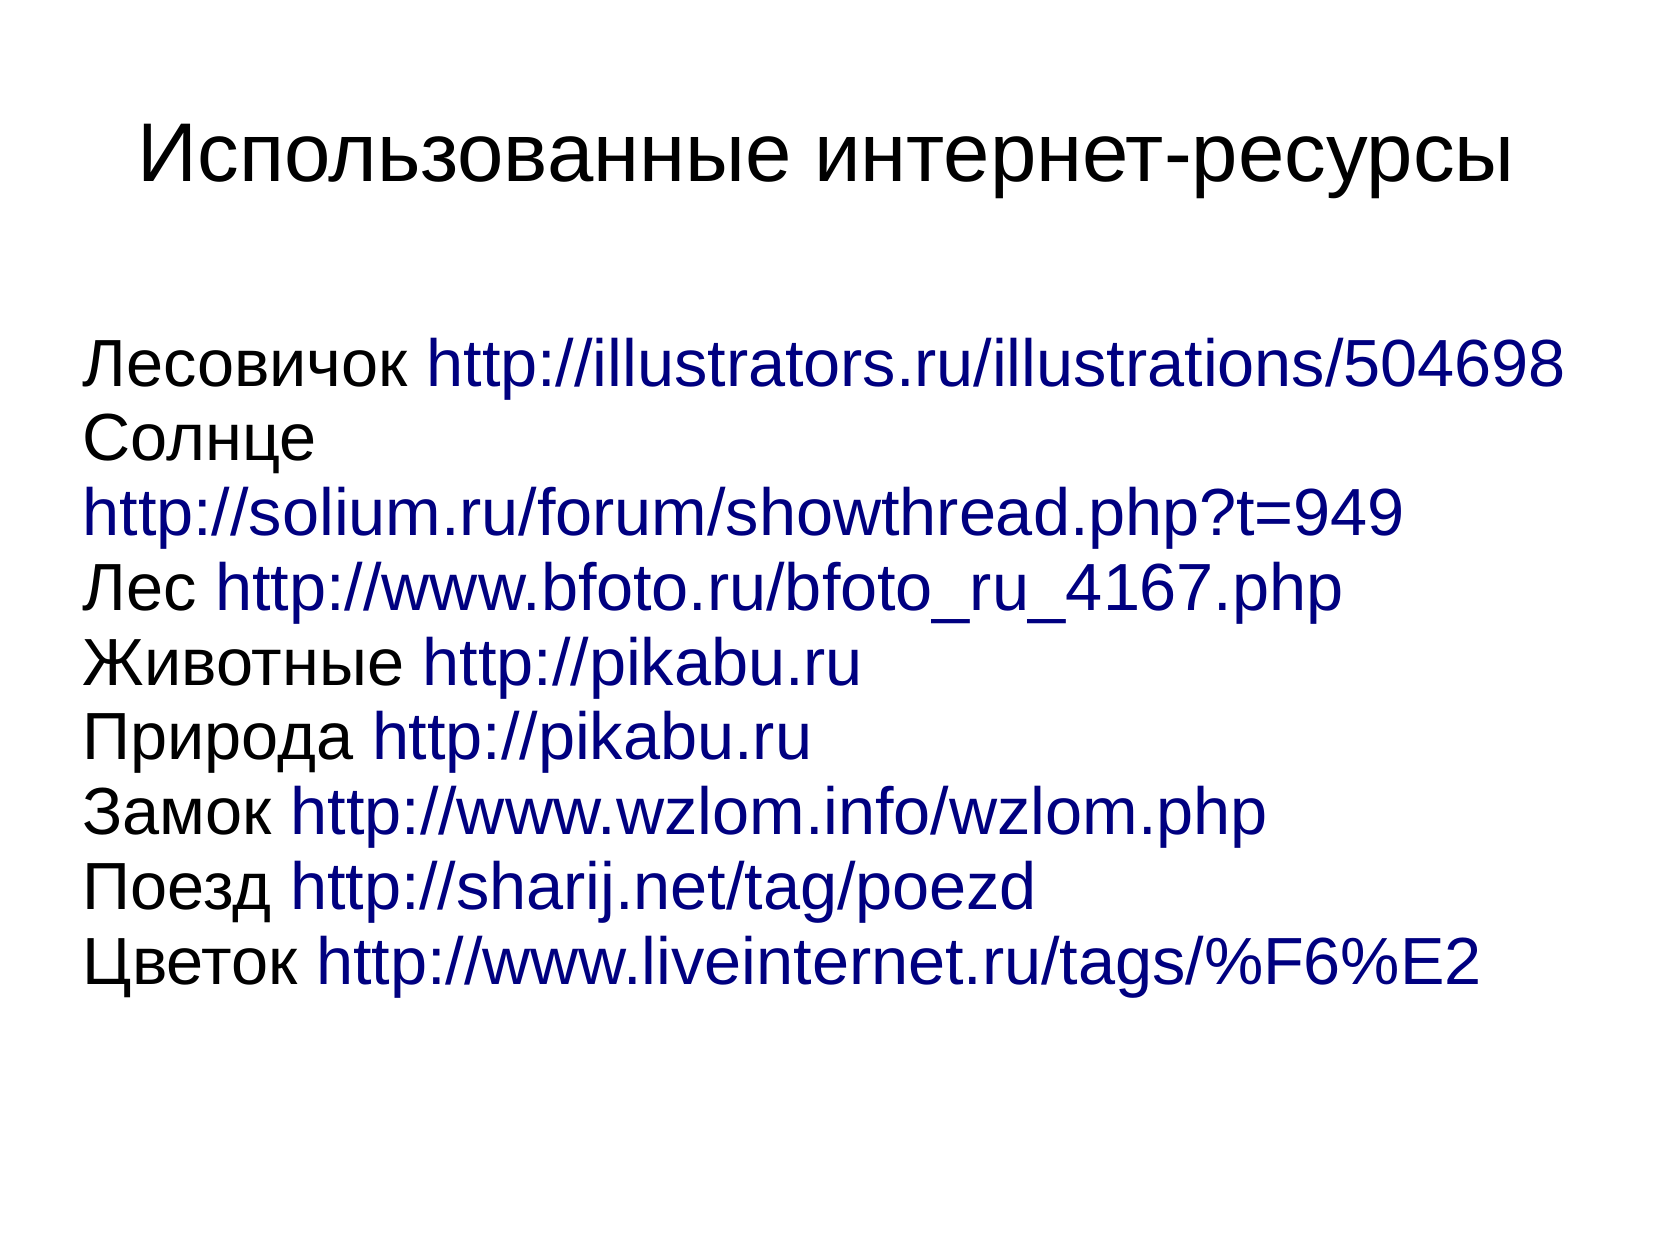

# Использованные интернет-ресурсы
Лесовичок http://illustrators.ru/illustrations/504698
Солнце http://solium.ru/forum/showthread.php?t=949
Лес http://www.bfoto.ru/bfoto_ru_4167.php
Животные http://pikabu.ru
Природа http://pikabu.ru
Замок http://www.wzlom.info/wzlom.php
Поезд http://sharij.net/tag/poezd
Цветок http://www.liveinternet.ru/tags/%F6%E2